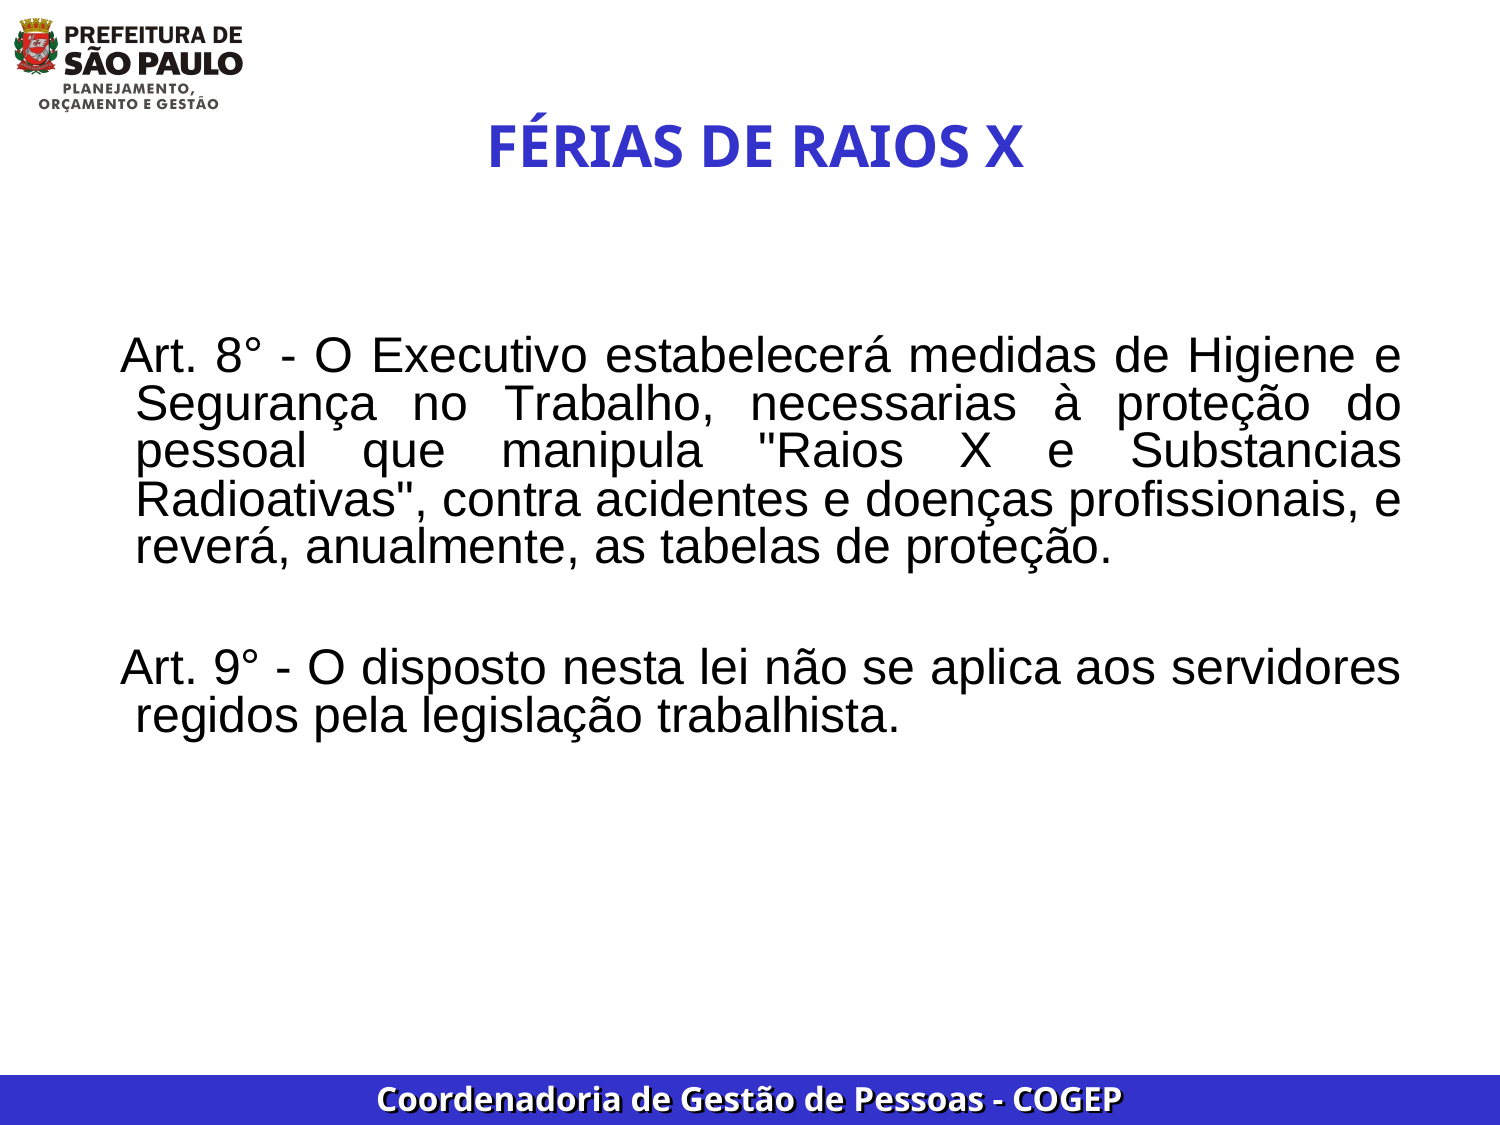

# FÉRIAS DE RAIOS X
Art. 8° - O Executivo estabelecerá medidas de Higiene e Segurança no Trabalho, necessarias à proteção do pessoal que manipula "Raios X e Substancias Radioativas", contra acidentes e doenças profissionais, e reverá, anualmente, as tabelas de proteção.
Art. 9° - O disposto nesta lei não se aplica aos servidores regidos pela legislação trabalhista.